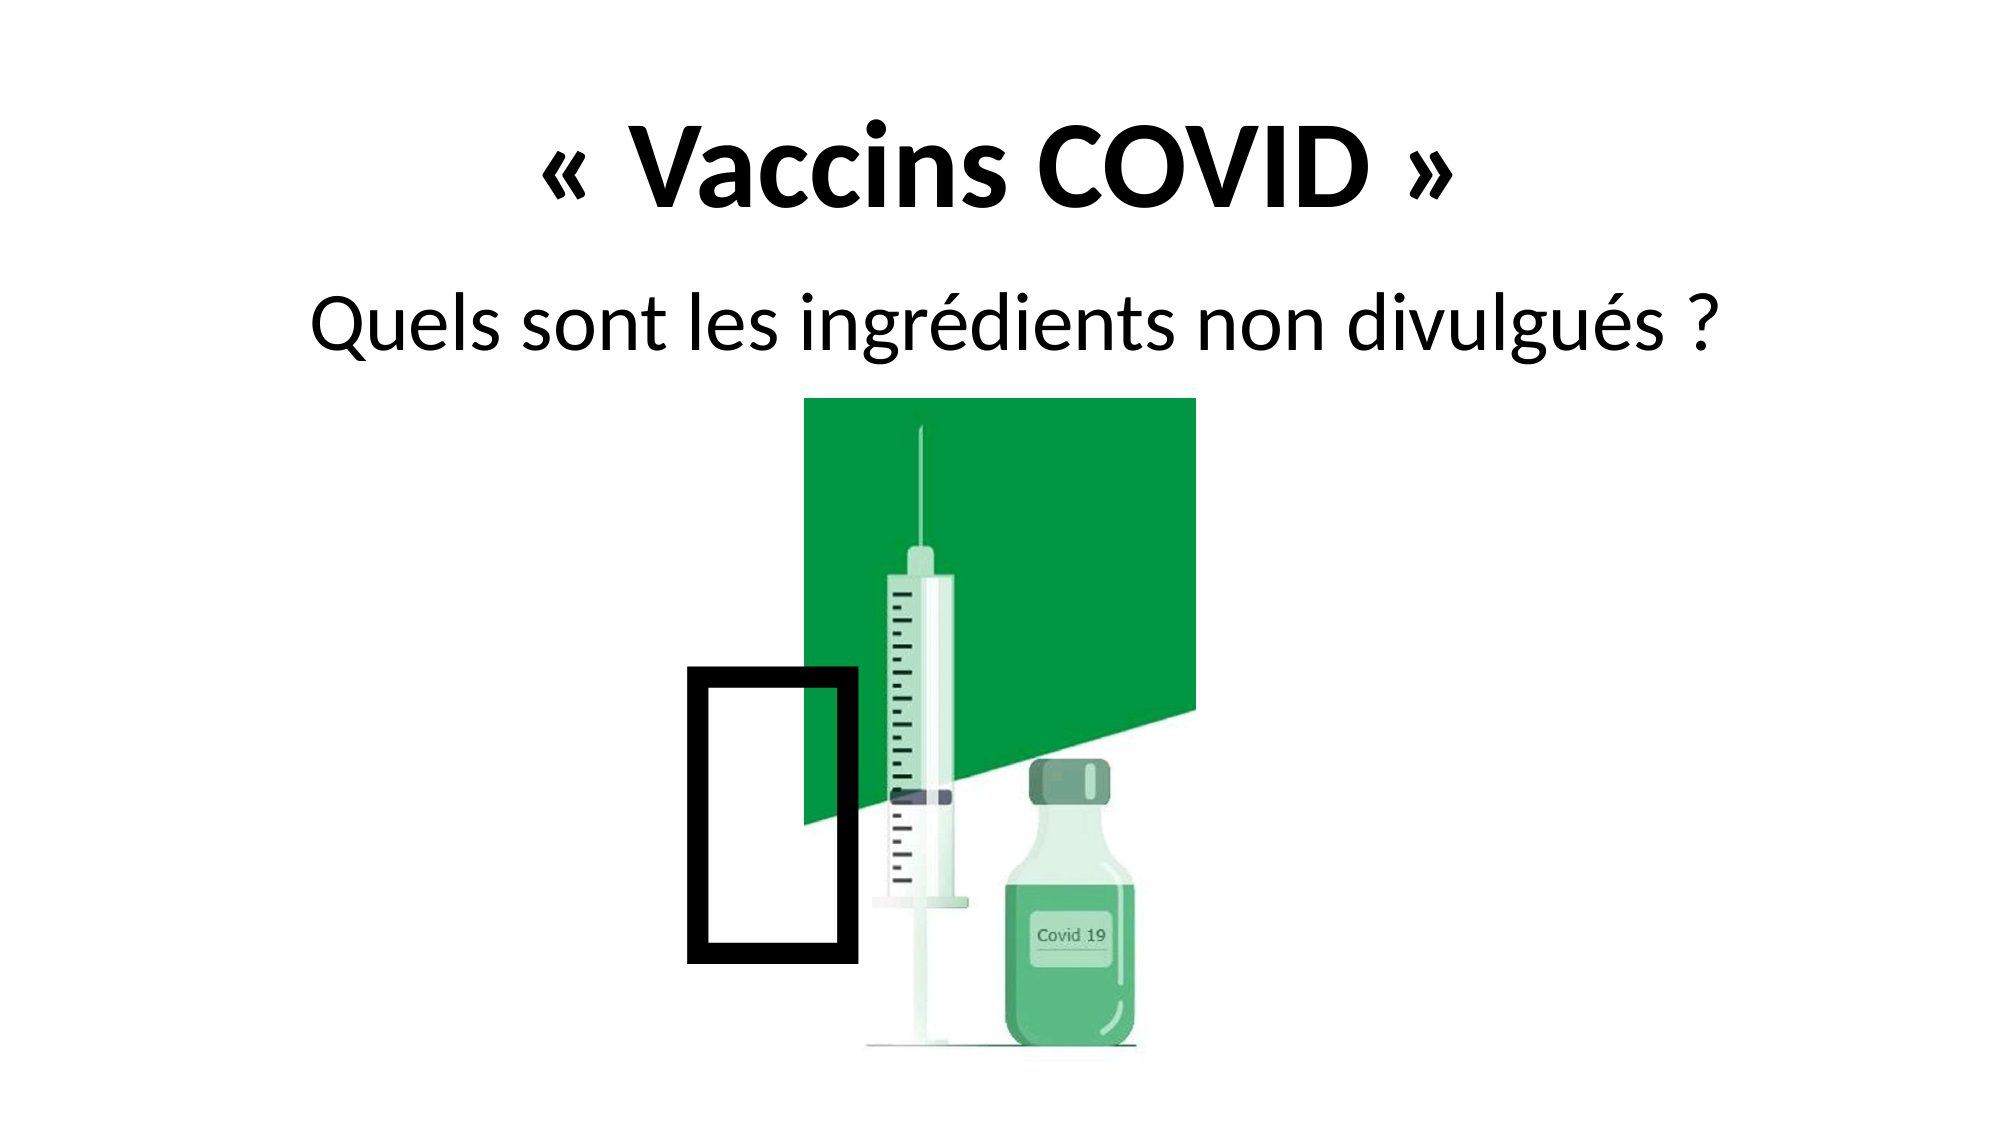

# « Vaccins COVID »
Quels sont les ingrédients non divulgués ?
🔎